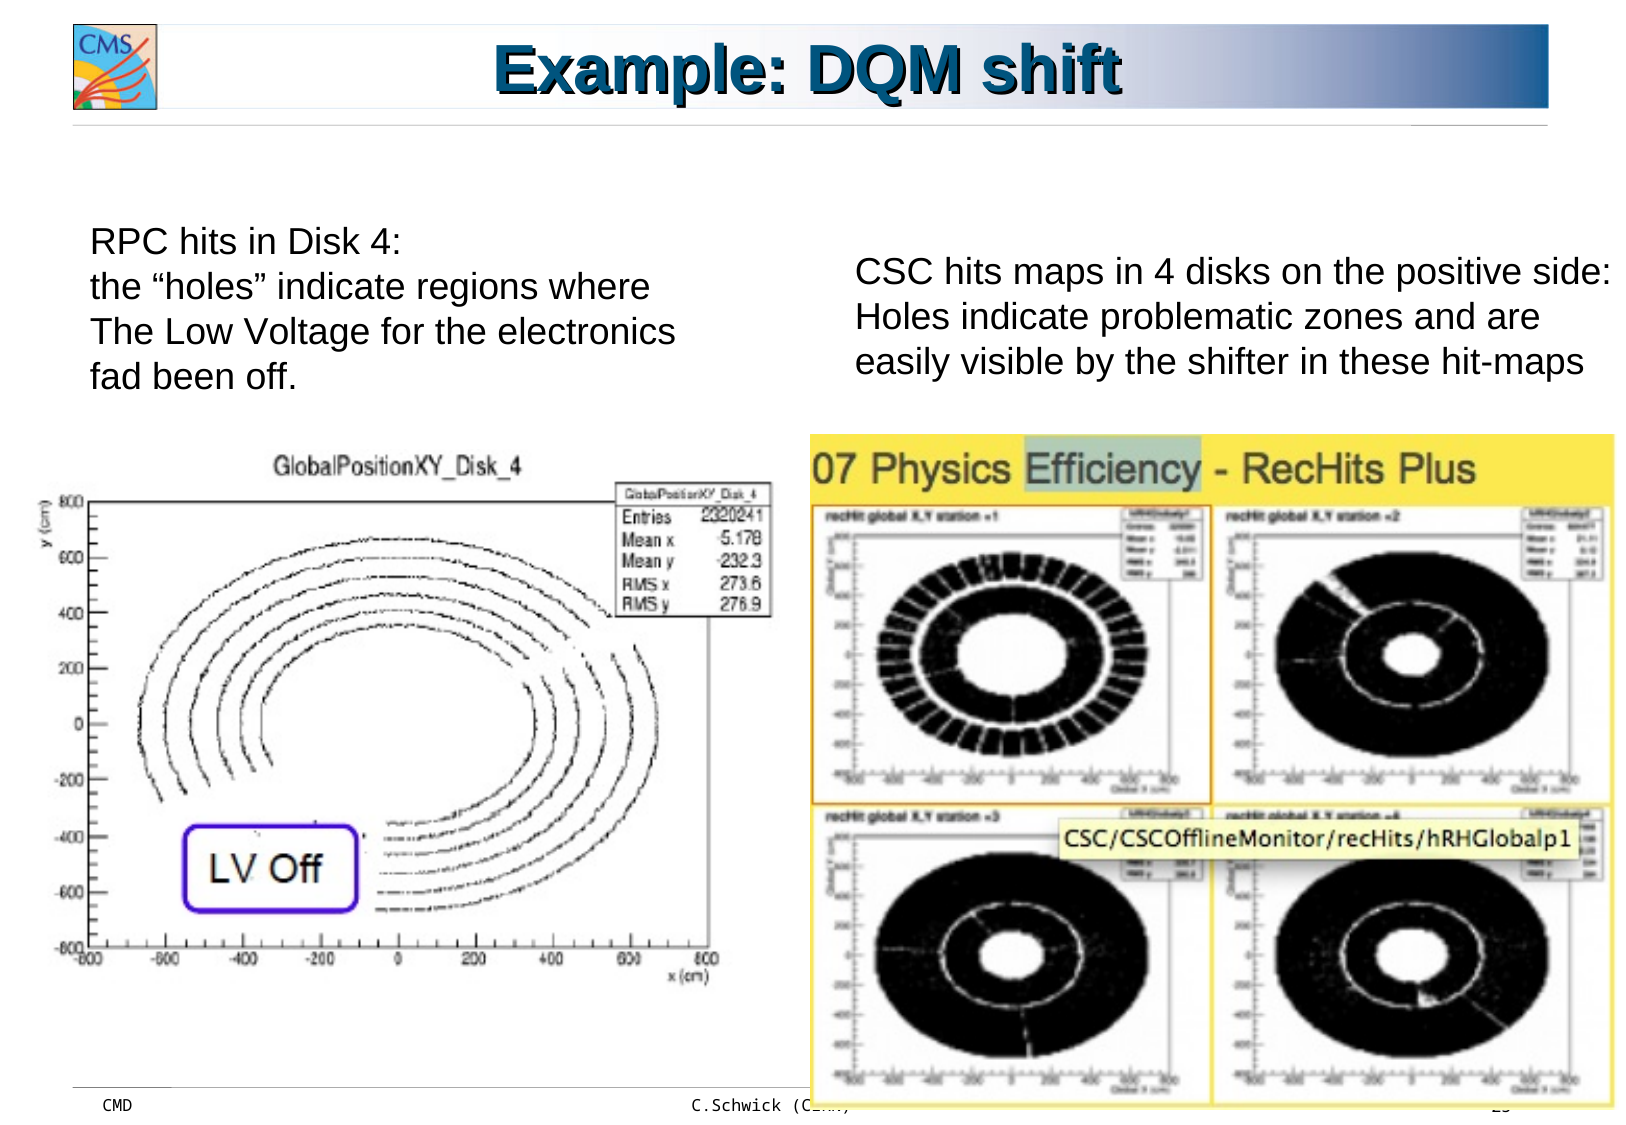

# Example: DQM shift
RPC hits in Disk 4:
the “holes” indicate regions where
The Low Voltage for the electronics
fad been off.
CSC hits maps in 4 disks on the positive side:
Holes indicate problematic zones and are
easily visible by the shifter in these hit-maps